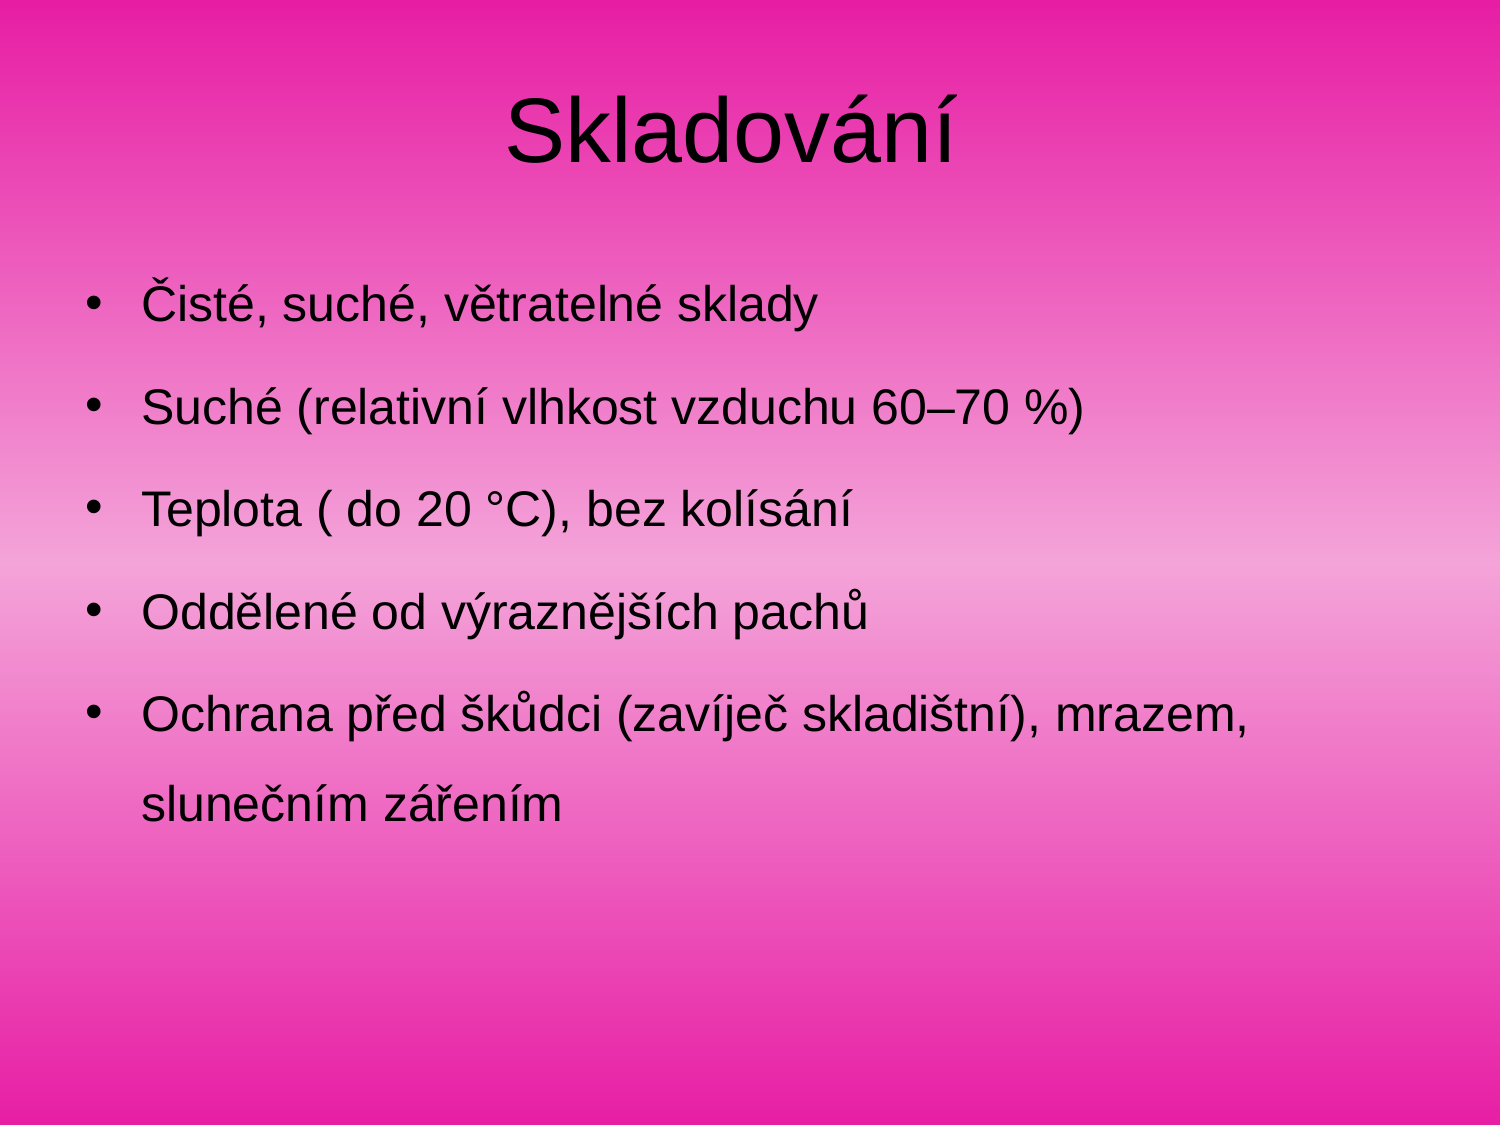

# Skladování
Čisté, suché, větratelné sklady
Suché (relativní vlhkost vzduchu 60–70 %)
Teplota ( do 20 °C), bez kolísání
Oddělené od výraznějších pachů
Ochrana před škůdci (zavíječ skladištní), mrazem, slunečním zářením